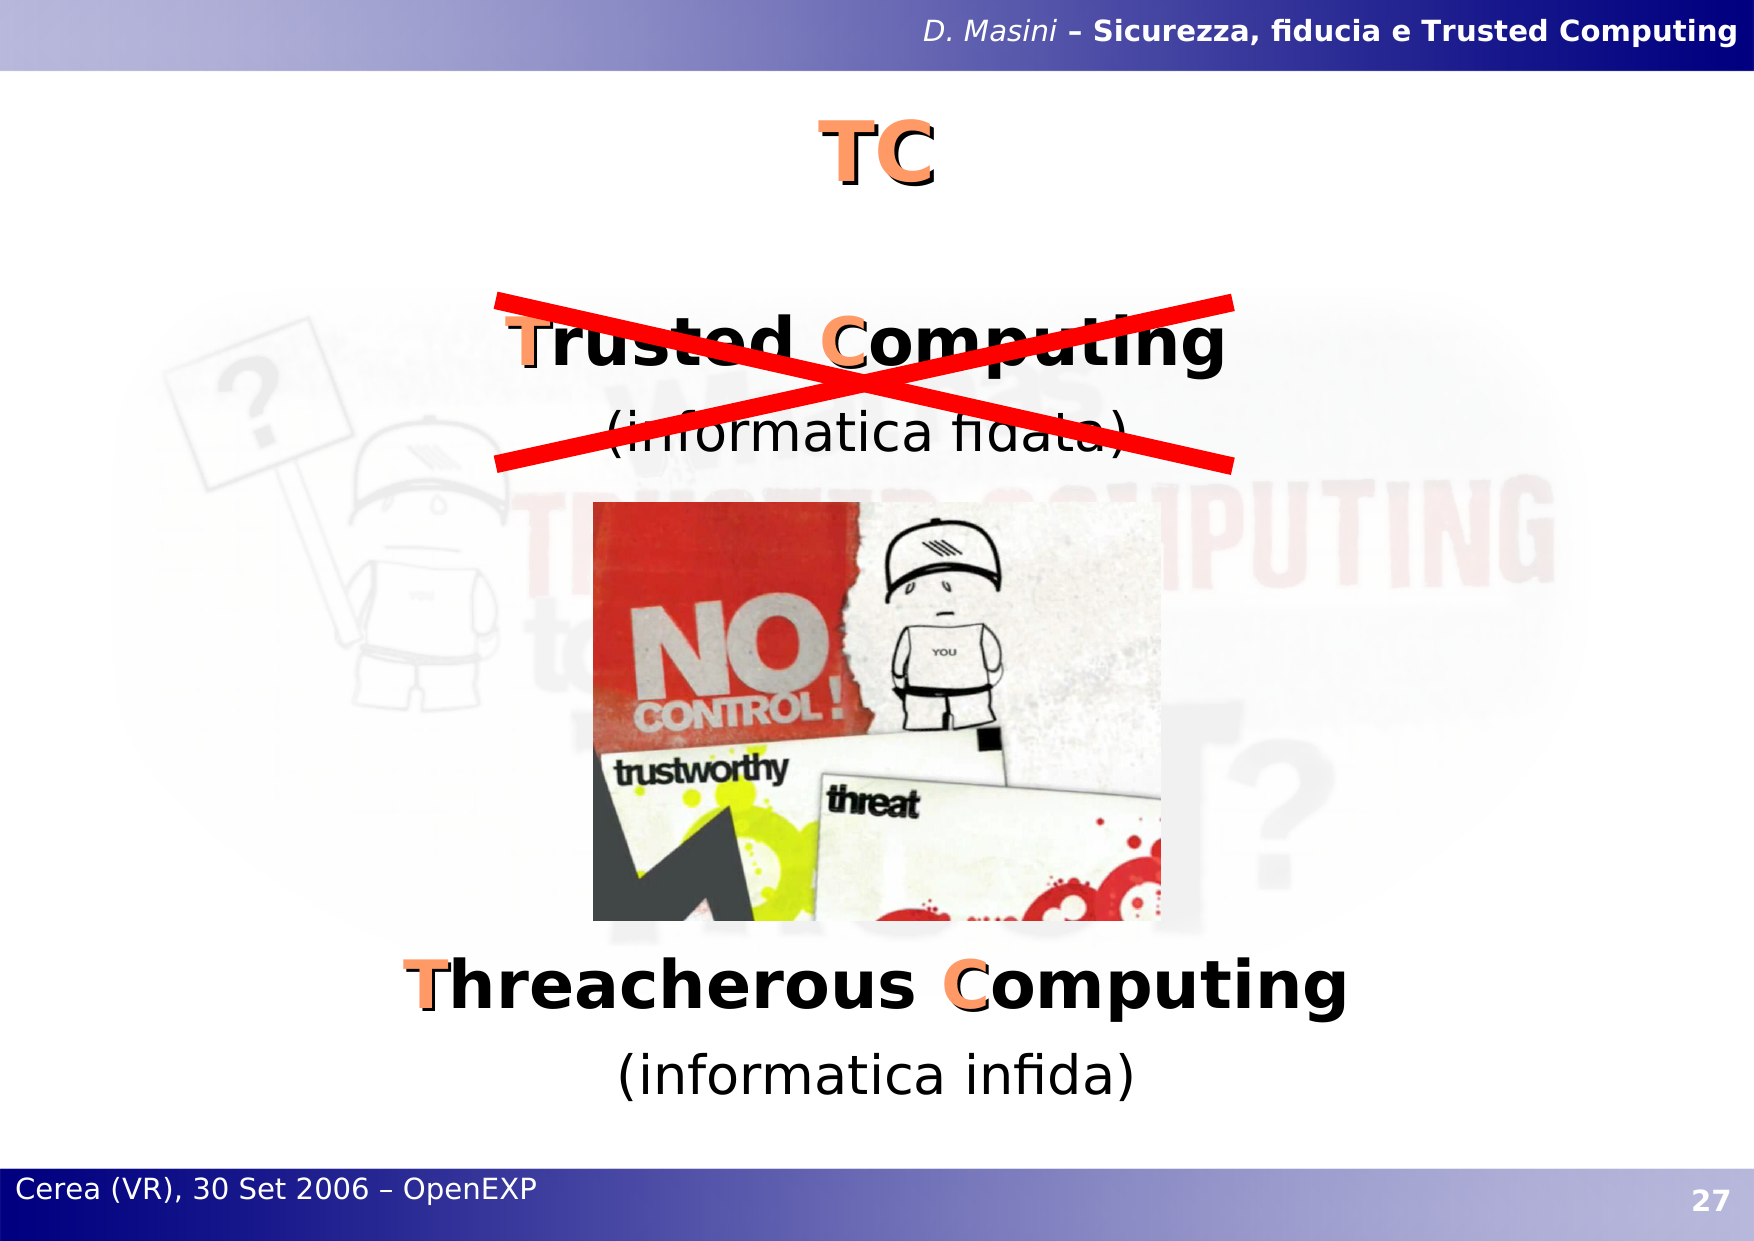

D. Masini – Sicurezza, fiducia e Trusted Computing
TC
# Trusted Computing
(informatica fidata)
Threacherous Computing
(informatica infida)
Cerea (VR), 30 Set 2006 – OpenEXP